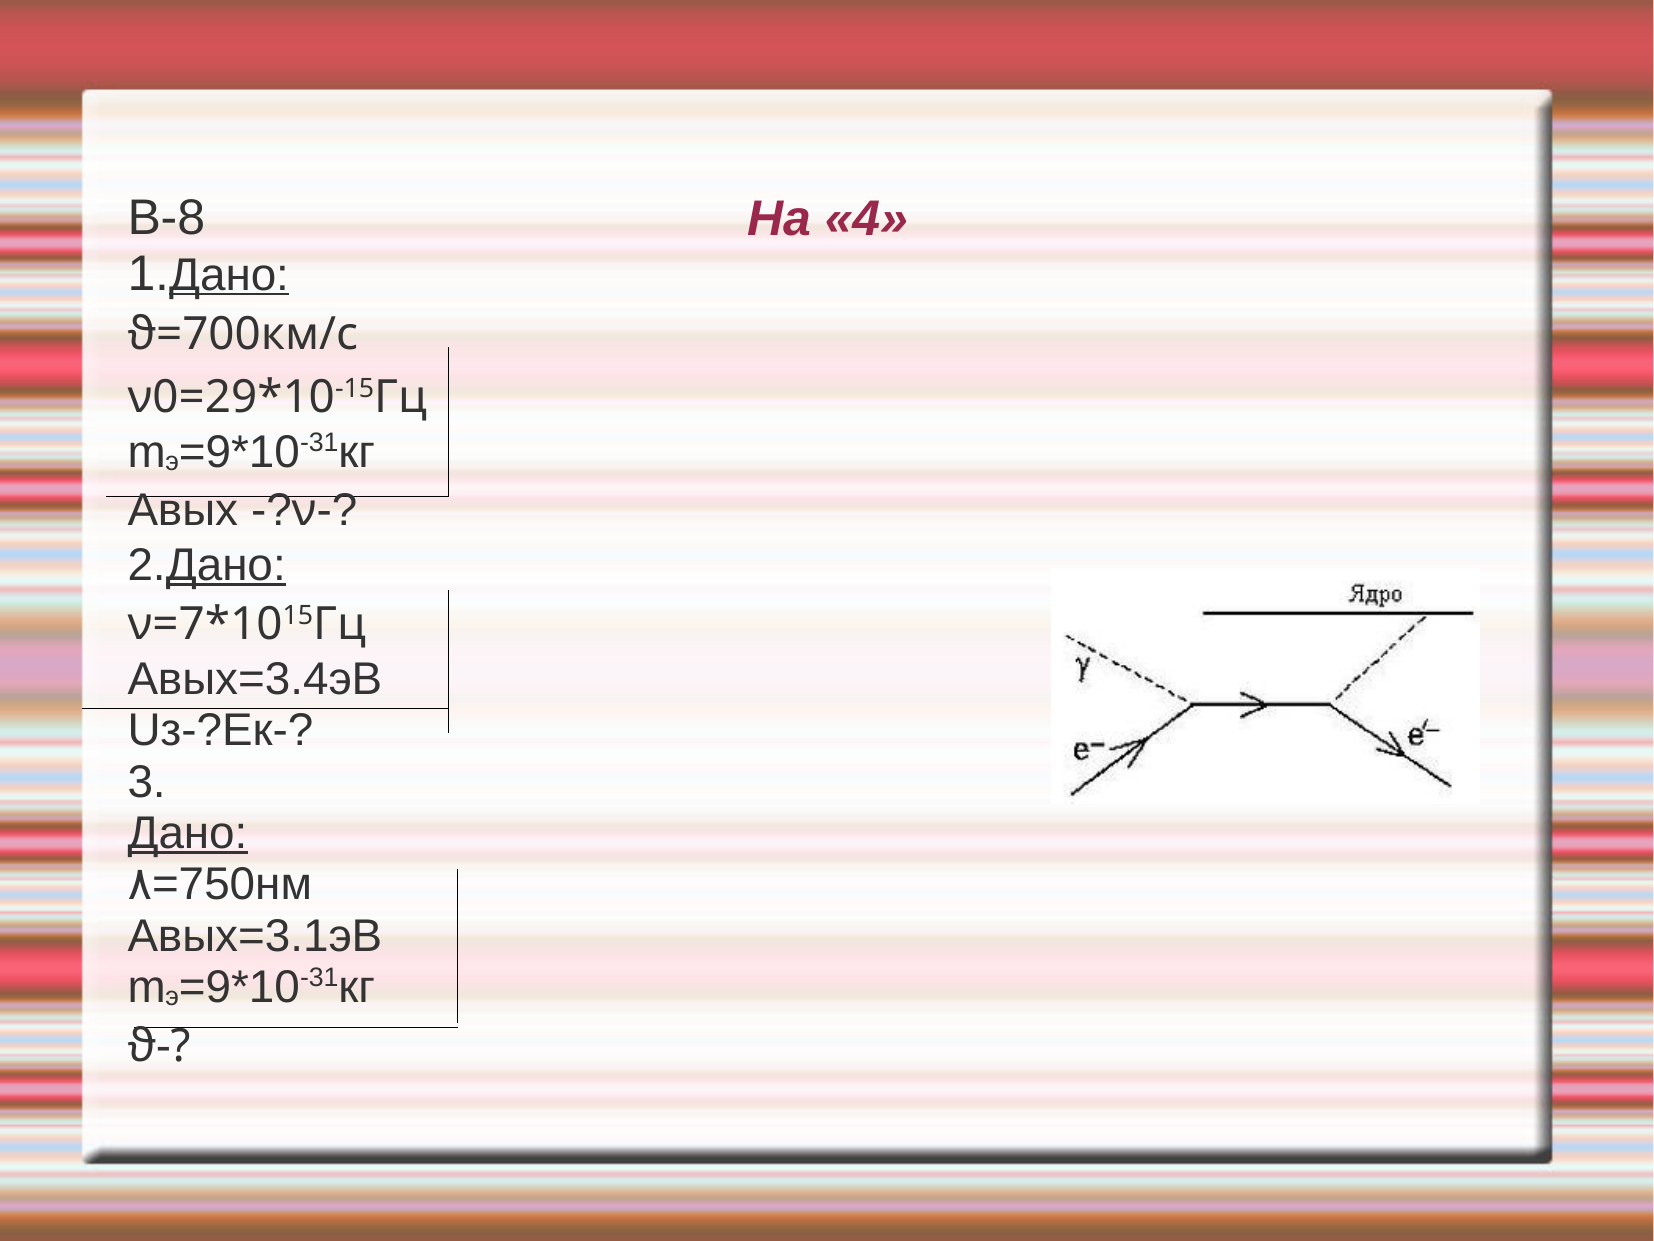

# На «4»
В-8
1.Дано:
ϑ=700км/с
ν0=29*10-15Гц
mэ=9*10-31кг
Авых -?ν-?
2.Дано:
ν=7*1015Гц
Авых=3.4эВ
Uз-?Ек-?
3.
Дано:
٨=750нм
Авых=3.1эВ
mэ=9*10-31кг
ϑ-?